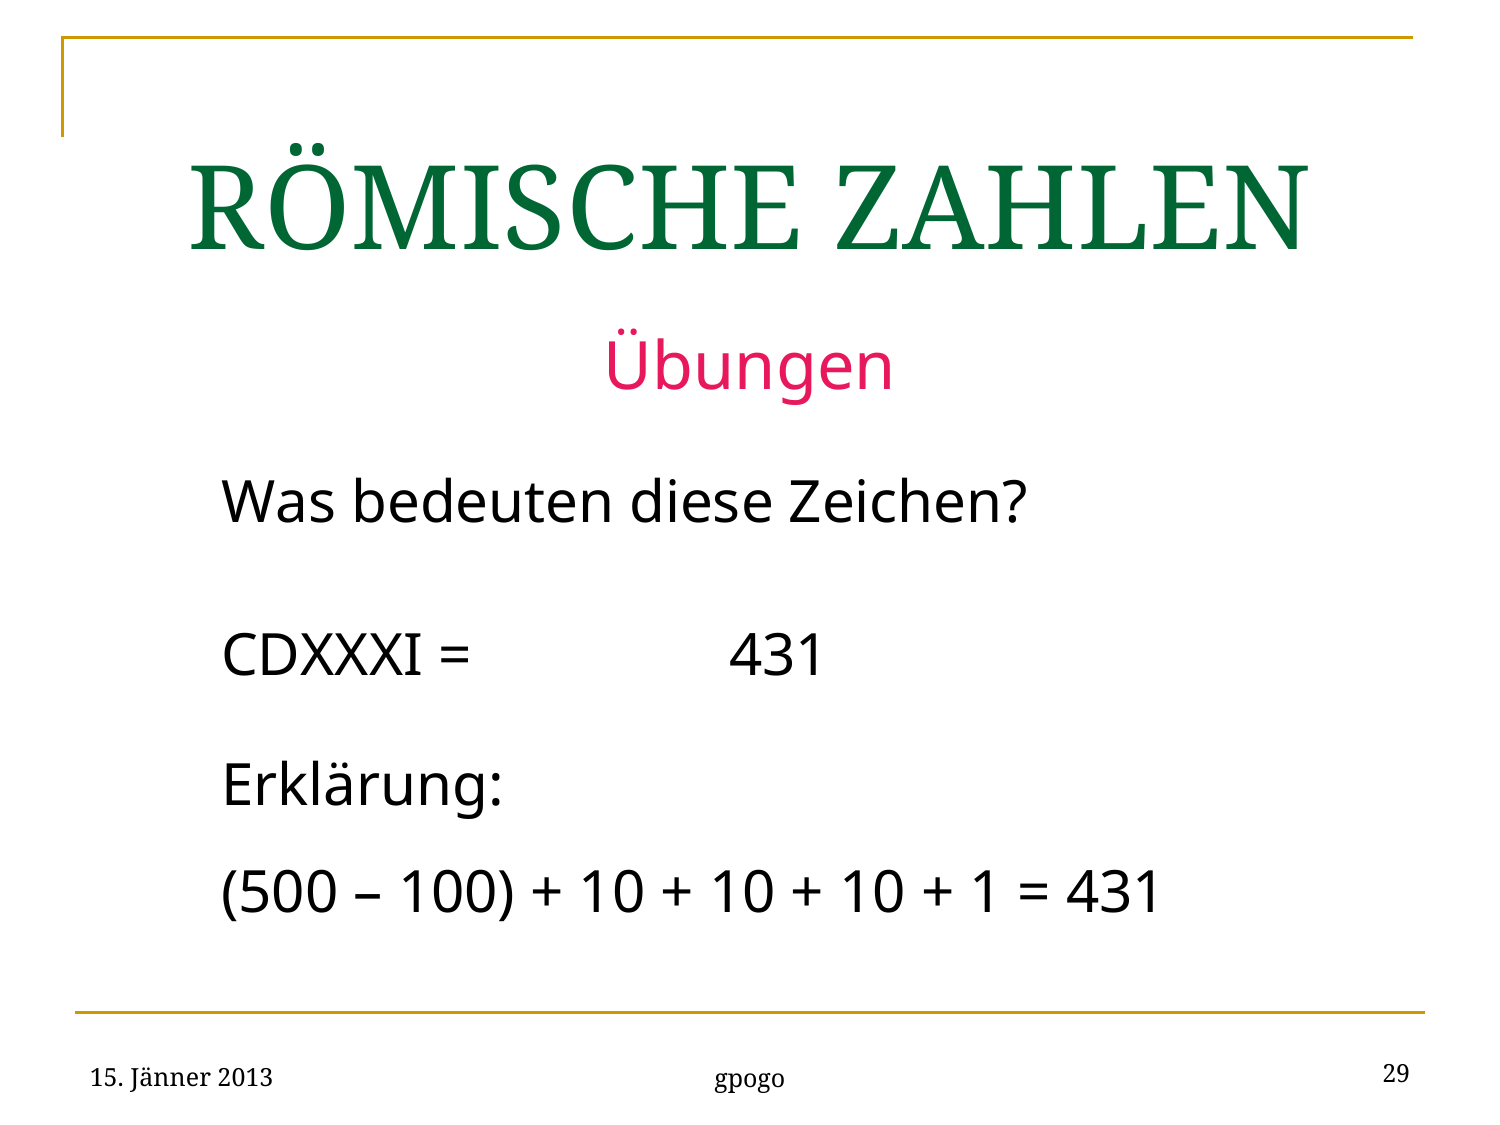

# RÖMISCHE ZAHLEN
Übungen
Was bedeuten diese Zeichen?
CDXXXI =
431
Erklärung:
(500 – 100) + 10 + 10 + 10 + 1 = 431
15. Jänner 2013
gpogo